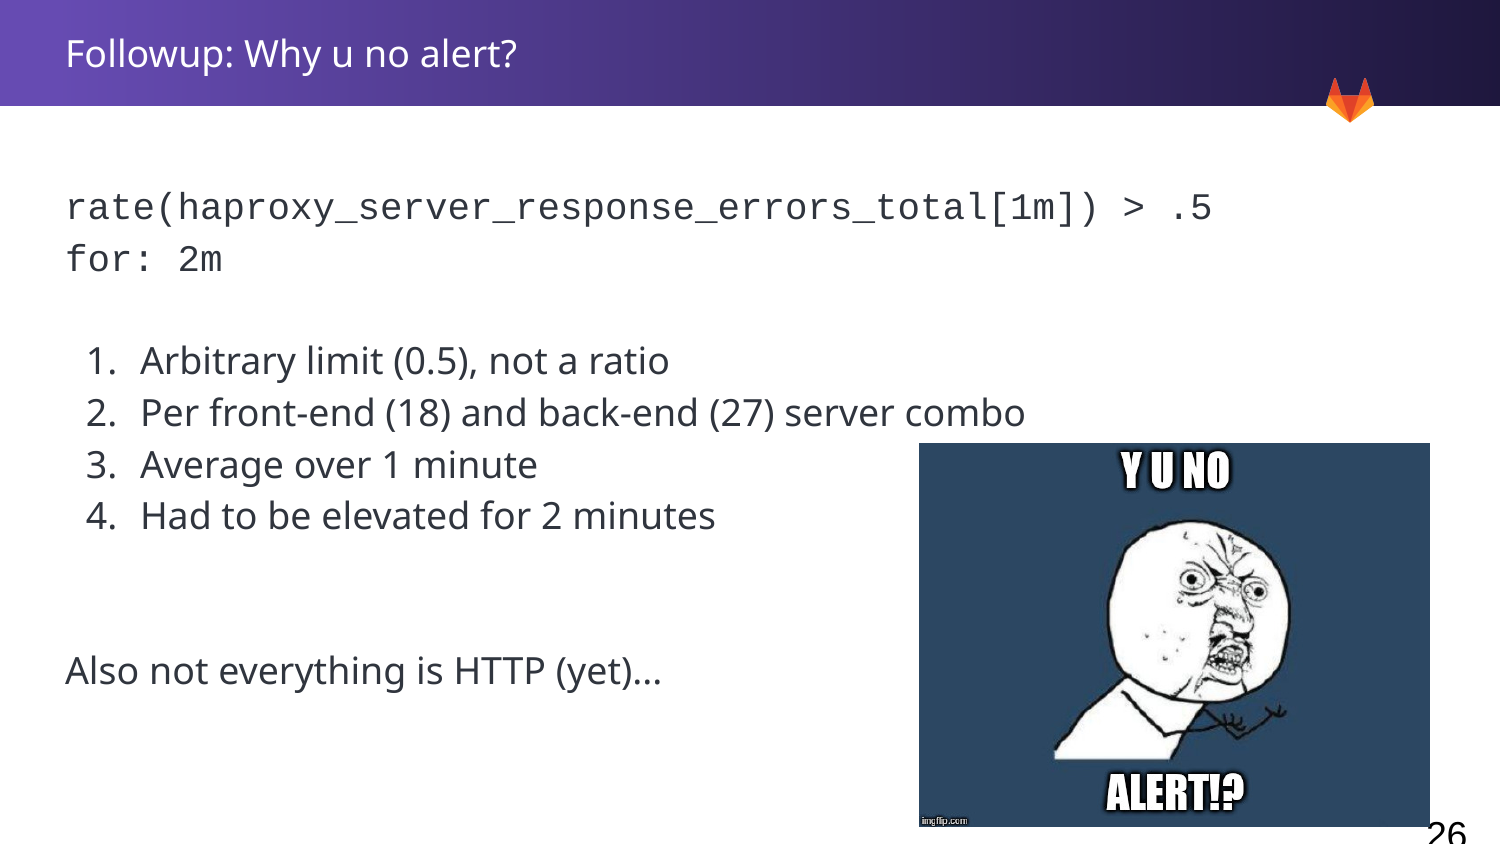

# Followup: Why u no alert?
rate(haproxy_server_response_errors_total[1m]) > .5
for: 2m
Arbitrary limit (0.5), not a ratio
Per front-end (18) and back-end (27) server combo
Average over 1 minute
Had to be elevated for 2 minutes
Also not everything is HTTP (yet)...